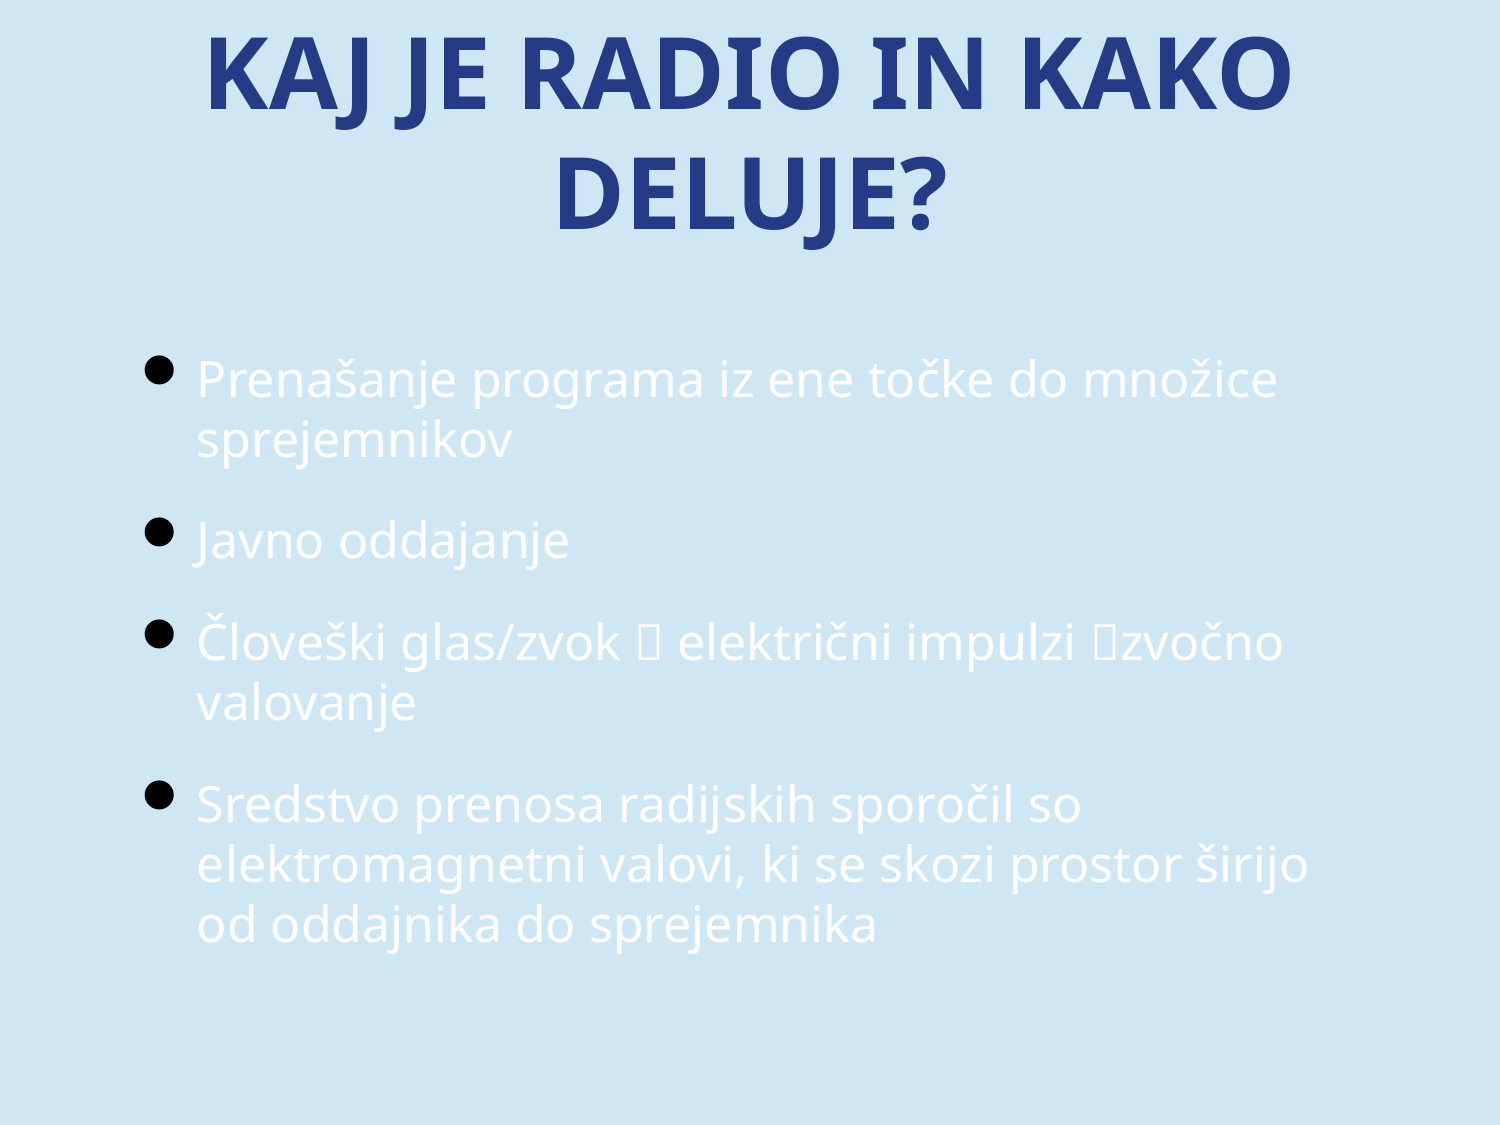

# KAJ JE RADIO IN KAKO DELUJE?
Prenašanje programa iz ene točke do množice sprejemnikov
Javno oddajanje
Človeški glas/zvok  električni impulzi zvočno valovanje
Sredstvo prenosa radijskih sporočil so elektromagnetni valovi, ki se skozi prostor širijo od oddajnika do sprejemnika